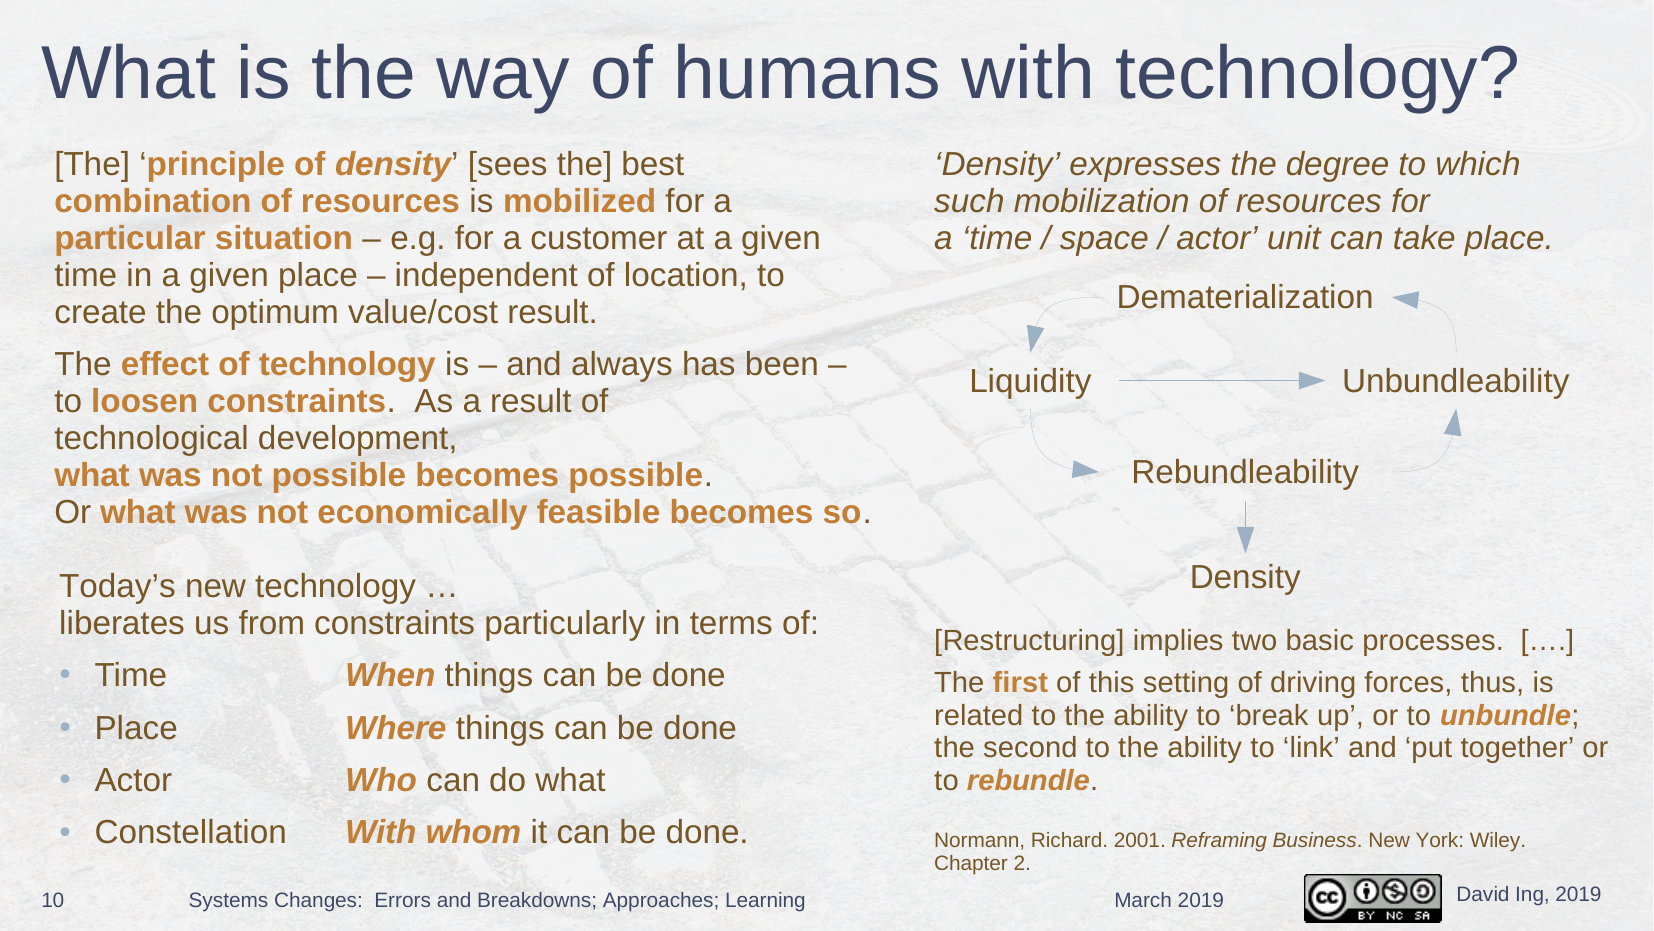

# What is the way of humans with technology?
[The] ‘principle of density’ [sees the] best combination of resources is mobilized for a particular situation – e.g. for a customer at a given time in a given place – independent of location, to create the optimum value/cost result.
‘Density’ expresses the degree to which such mobilization of resources for
a ‘time / space / actor’ unit can take place.
Dematerialization
Liquidity
Unbundleability
Rebundleability
Density
The effect of technology is – and always has been –
to loosen constraints. As a result of
technological development,
what was not possible becomes possible.
Or what was not economically feasible becomes so.
| Today’s new technology … liberates us from constraints particularly in terms of: | |
| --- | --- |
| Time | When things can be done |
| Place | Where things can be done |
| Actor | Who can do what |
| Constellation | With whom it can be done. |
[Restructuring] implies two basic processes. [….]
The first of this setting of driving forces, thus, is related to the ability to ‘break up’, or to unbundle;
the second to the ability to ‘link’ and ‘put together’ or to rebundle.
Normann, Richard. 2001. Reframing Business. New York: Wiley. Chapter 2.
Systems Changes: Errors and Breakdowns; Approaches; Learning
March 2019